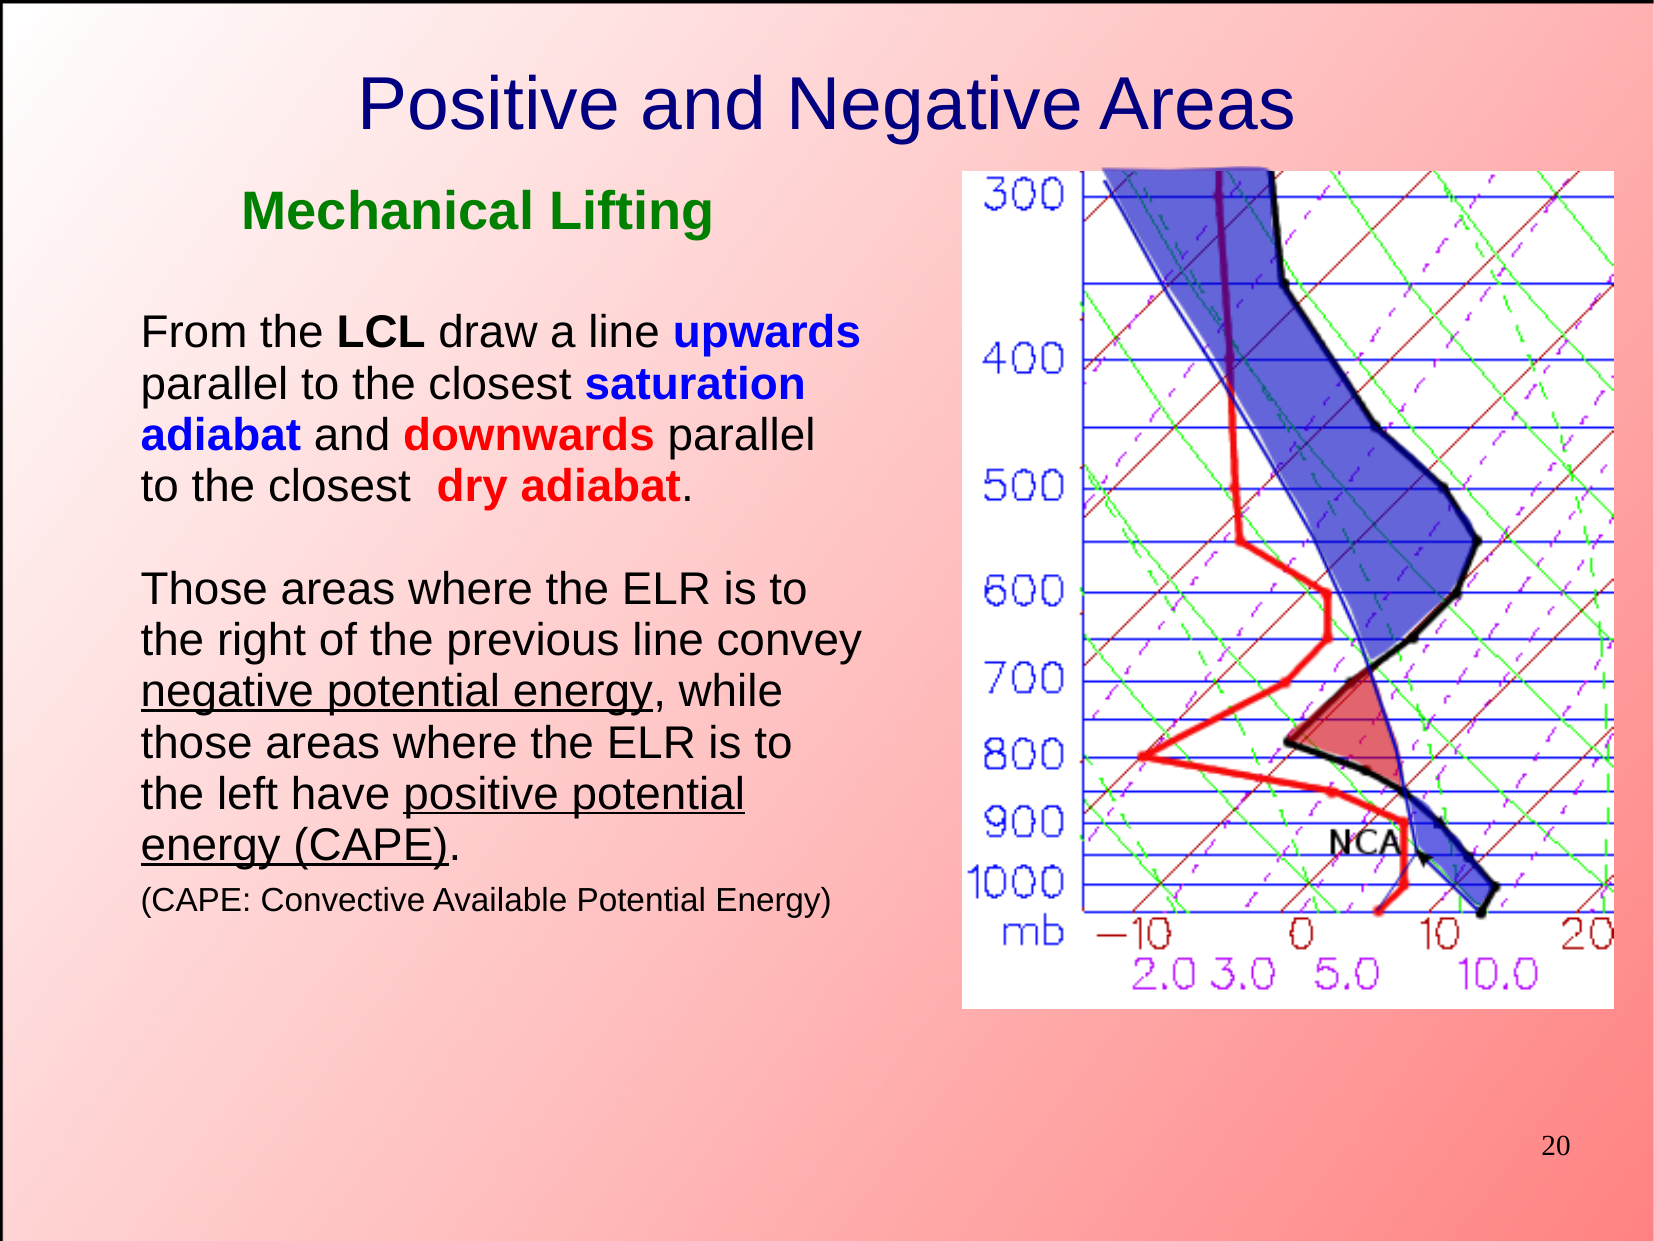

# Positive and Negative Areas
Mechanical Lifting
From the LCL draw a line upwards parallel to the closest saturation adiabat and downwards parallel to the closest dry adiabat.
Those areas where the ELR is to the right of the previous line convey negative potential energy, while those areas where the ELR is to the left have positive potential energy (CAPE).
(CAPE: Convective Available Potential Energy)
20